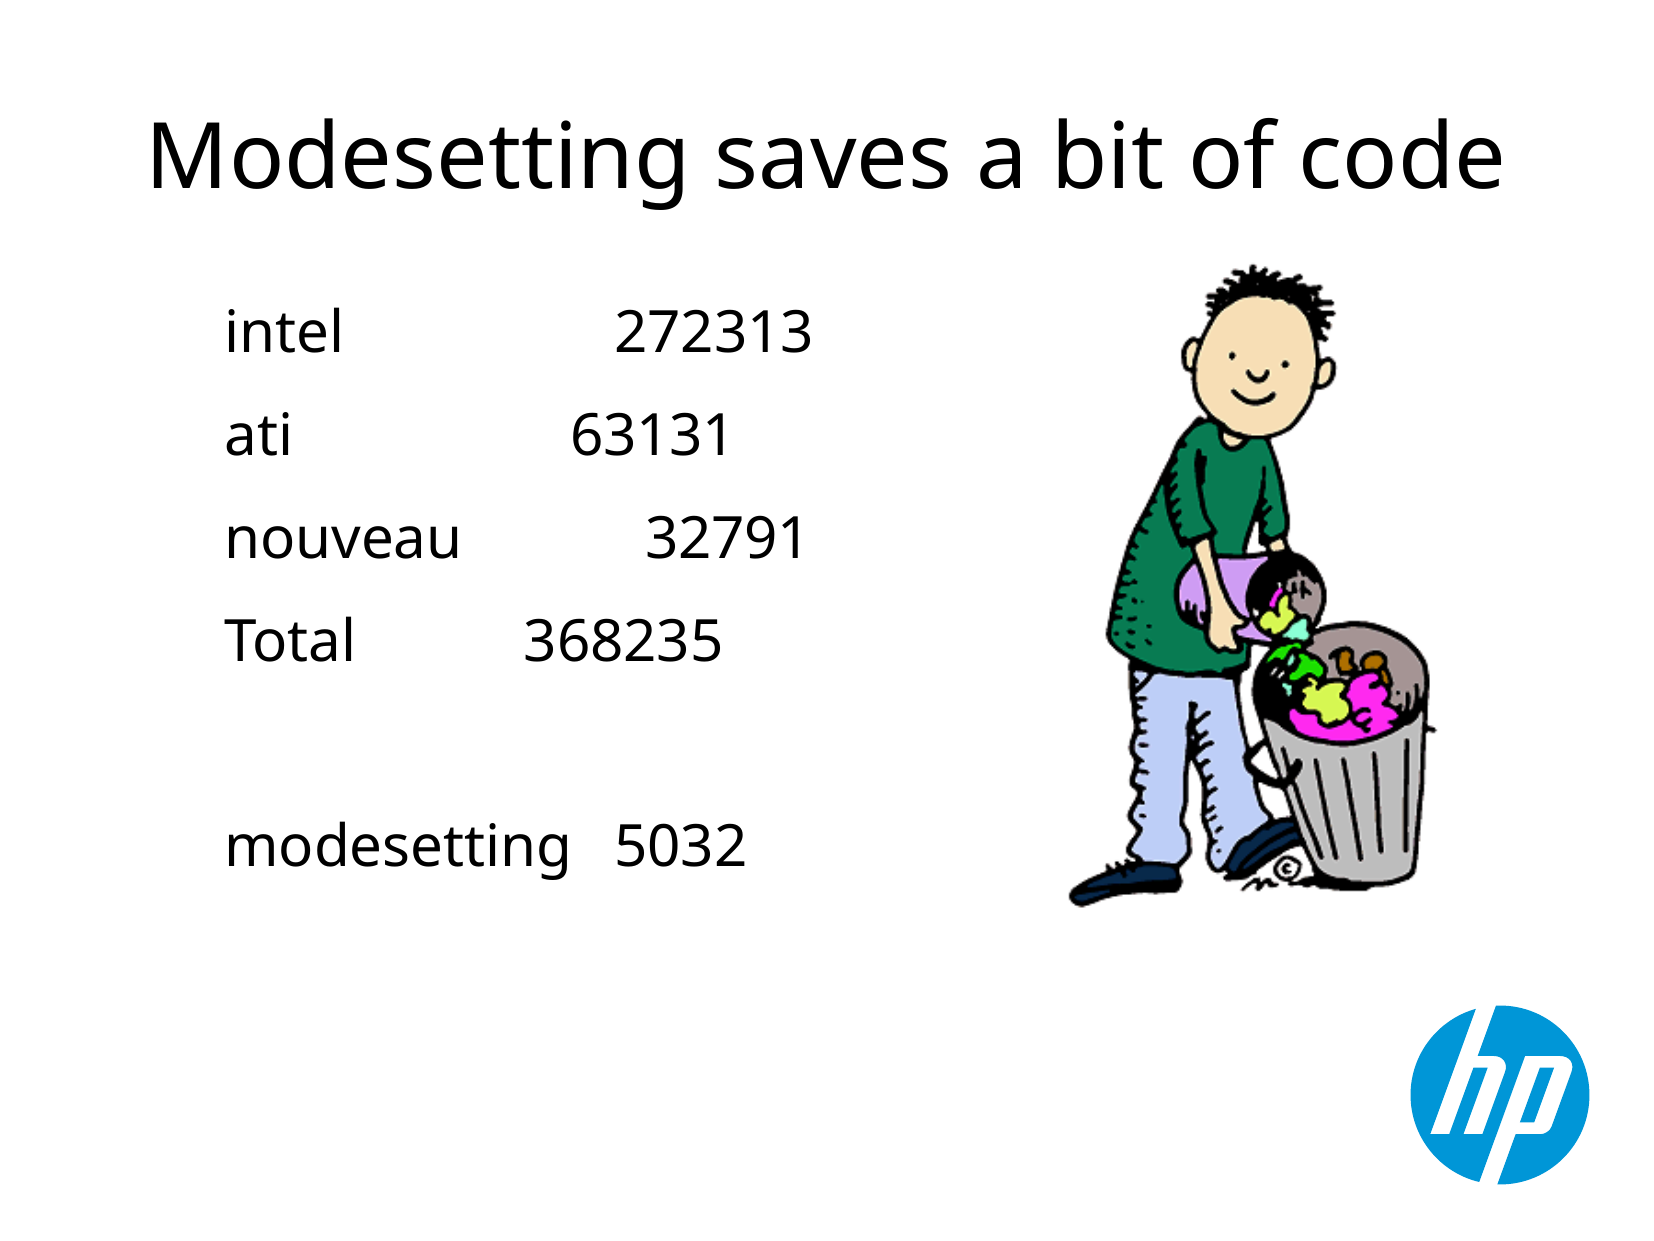

# Modesetting saves a bit of code
intel				 272313
ati				 63131
nouveau		 32791
Total 368235
modesetting	 5032